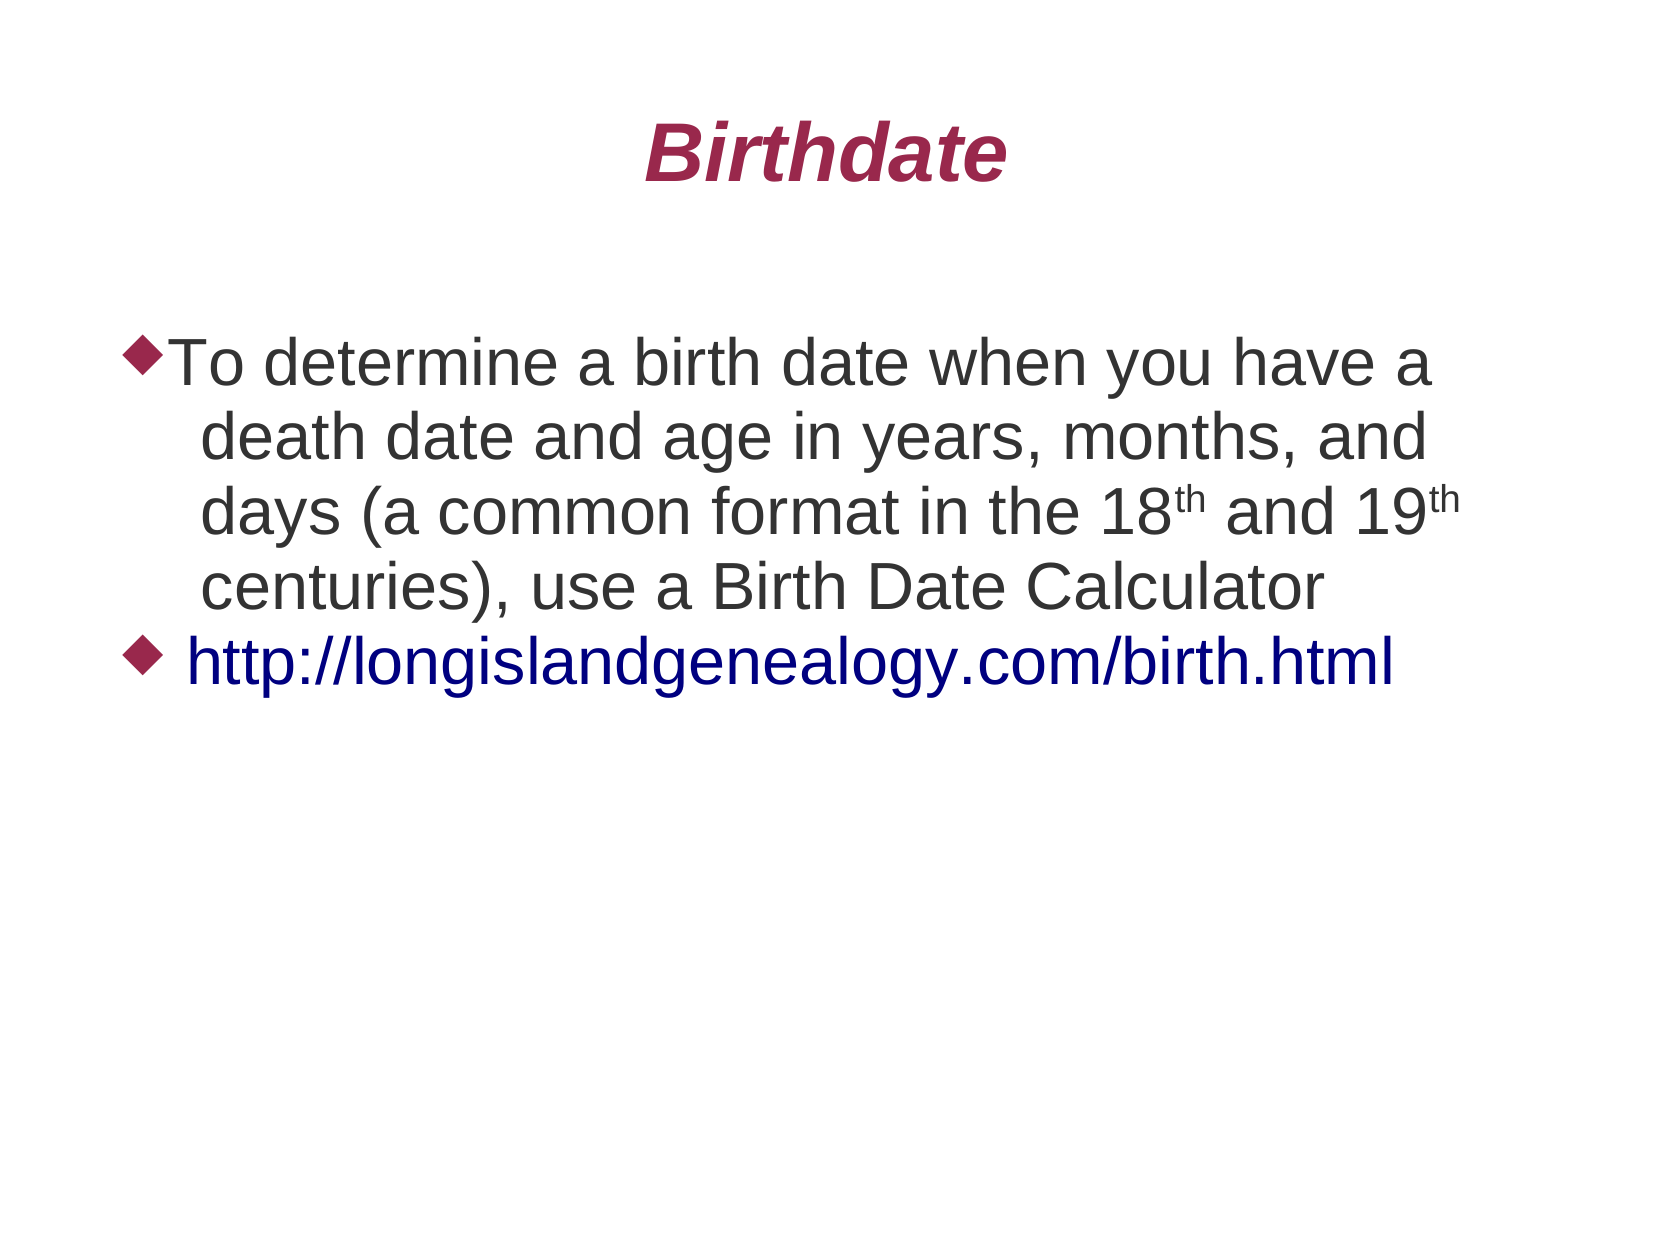

# Birthdate
To determine a birth date when you have a death date and age in years, months, and days (a common format in the 18th and 19th centuries), use a Birth Date Calculator
 http://longislandgenealogy.com/birth.html